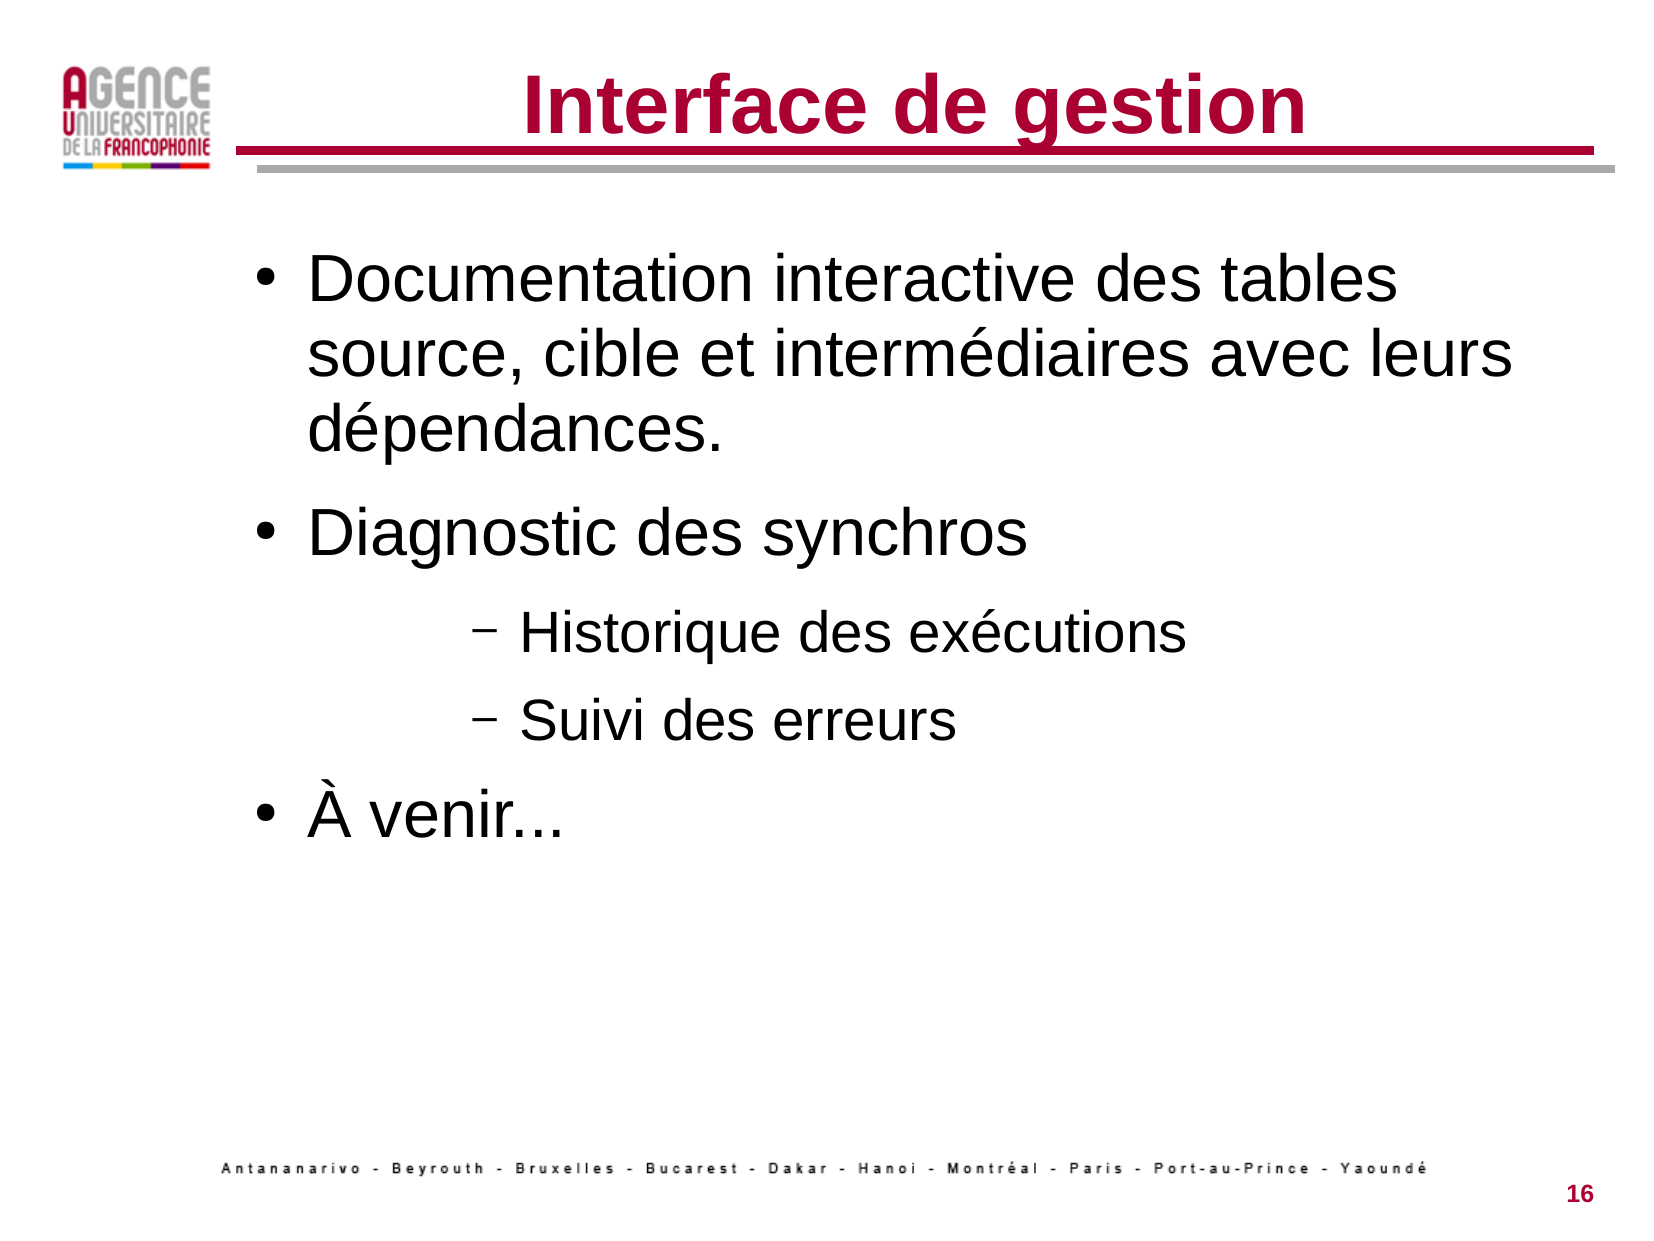

# Interface de gestion
Documentation interactive des tables source, cible et intermédiaires avec leurs dépendances.
Diagnostic des synchros
Historique des exécutions
Suivi des erreurs
À venir...
16